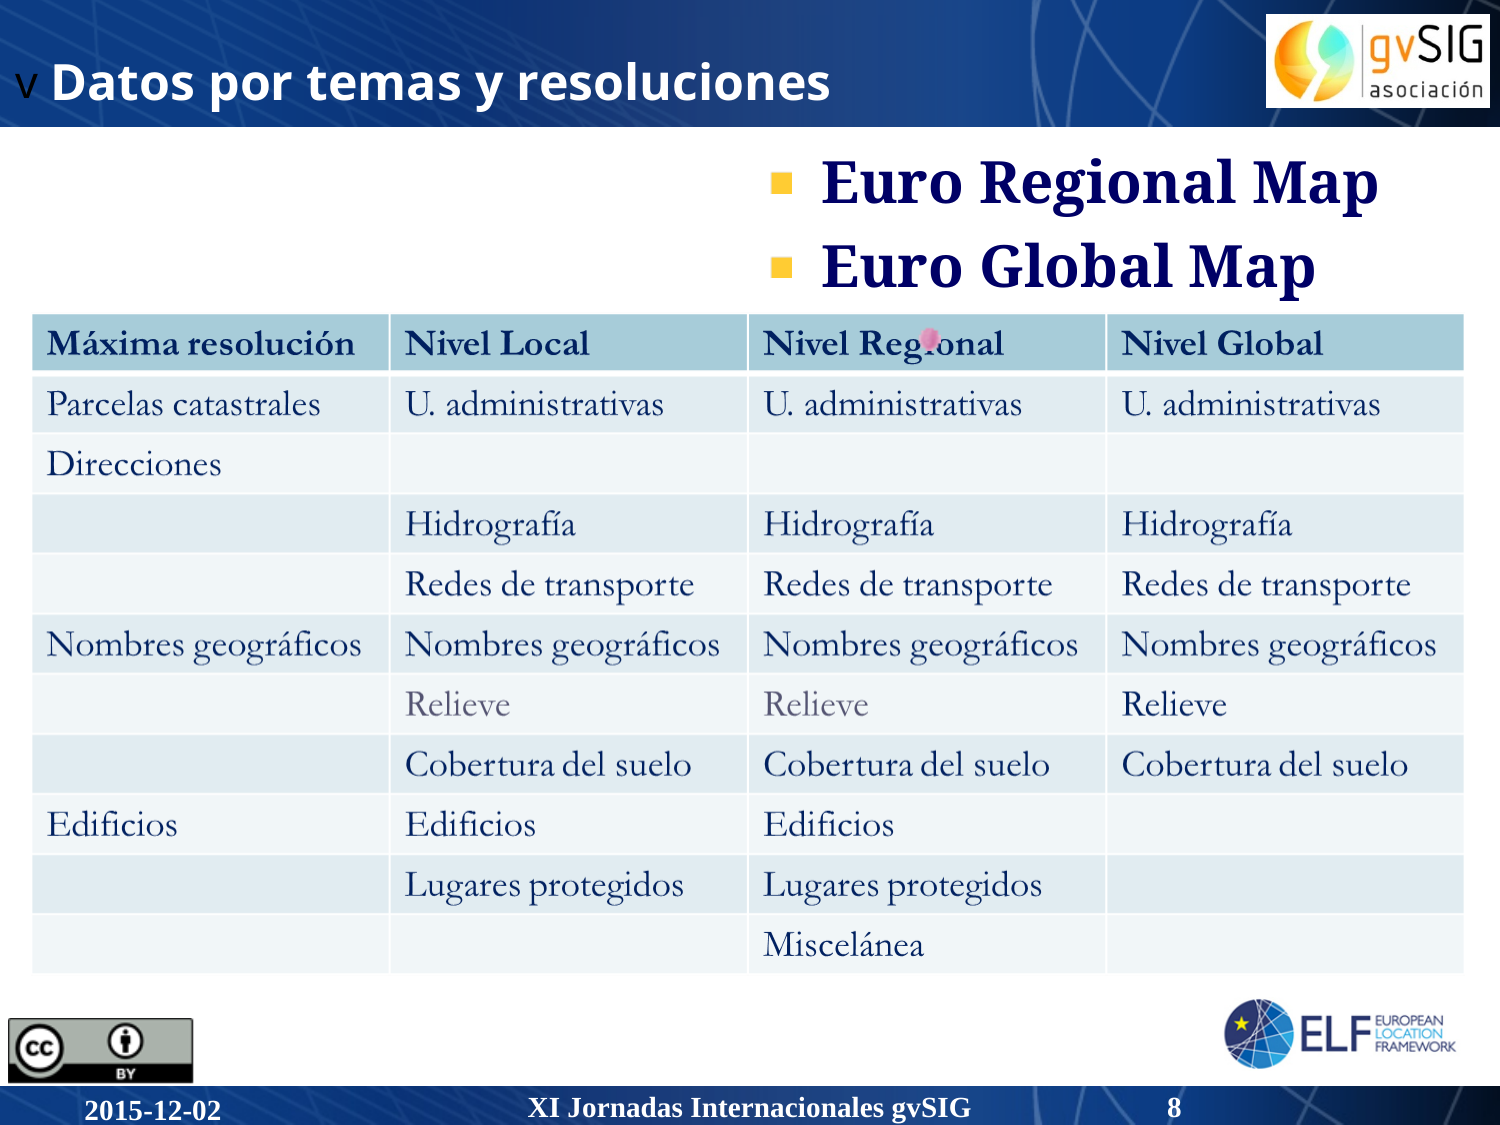

# Datos por temas y resoluciones
Euro Regional Map
Euro Global Map